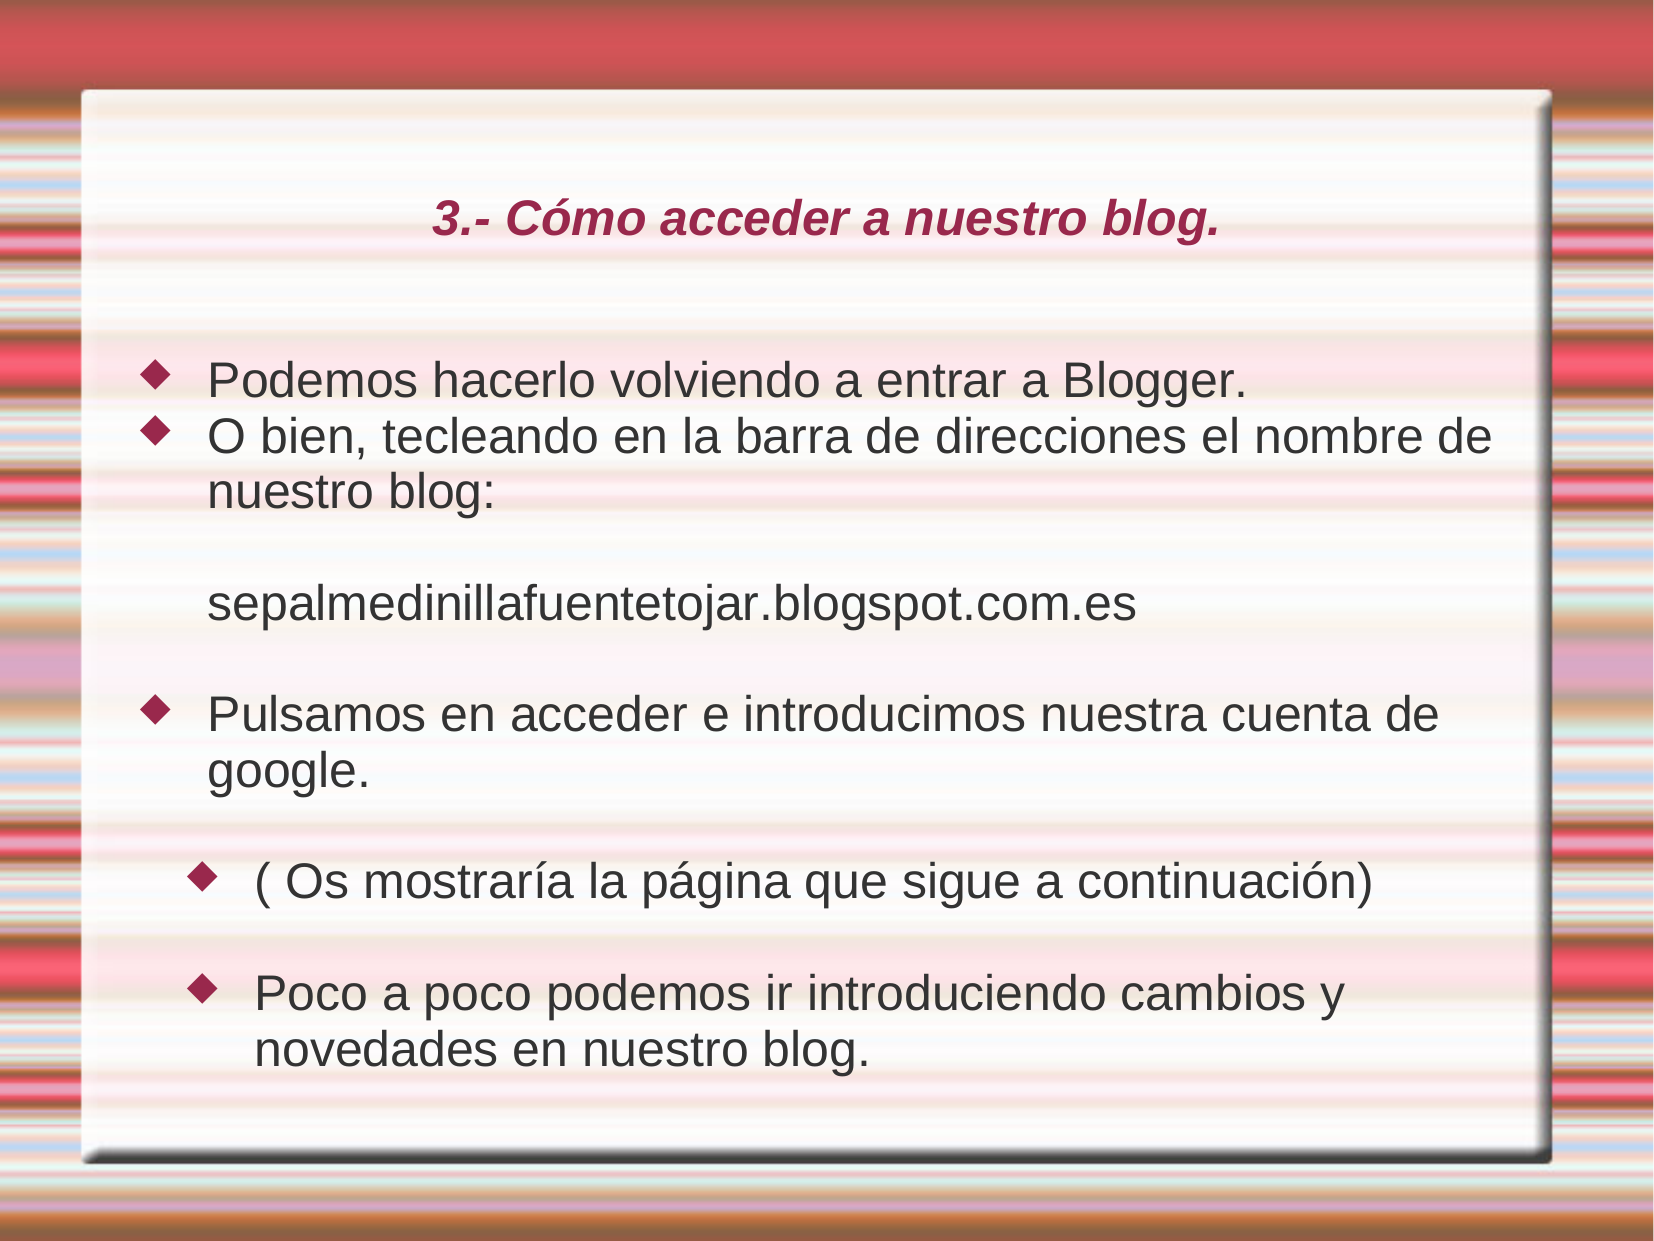

# 3.- Cómo acceder a nuestro blog.
Podemos hacerlo volviendo a entrar a Blogger.
O bien, tecleando en la barra de direcciones el nombre de nuestro blog:
sepalmedinillafuentetojar.blogspot.com.es
Pulsamos en acceder e introducimos nuestra cuenta de google.
( Os mostraría la página que sigue a continuación)
Poco a poco podemos ir introduciendo cambios y novedades en nuestro blog.